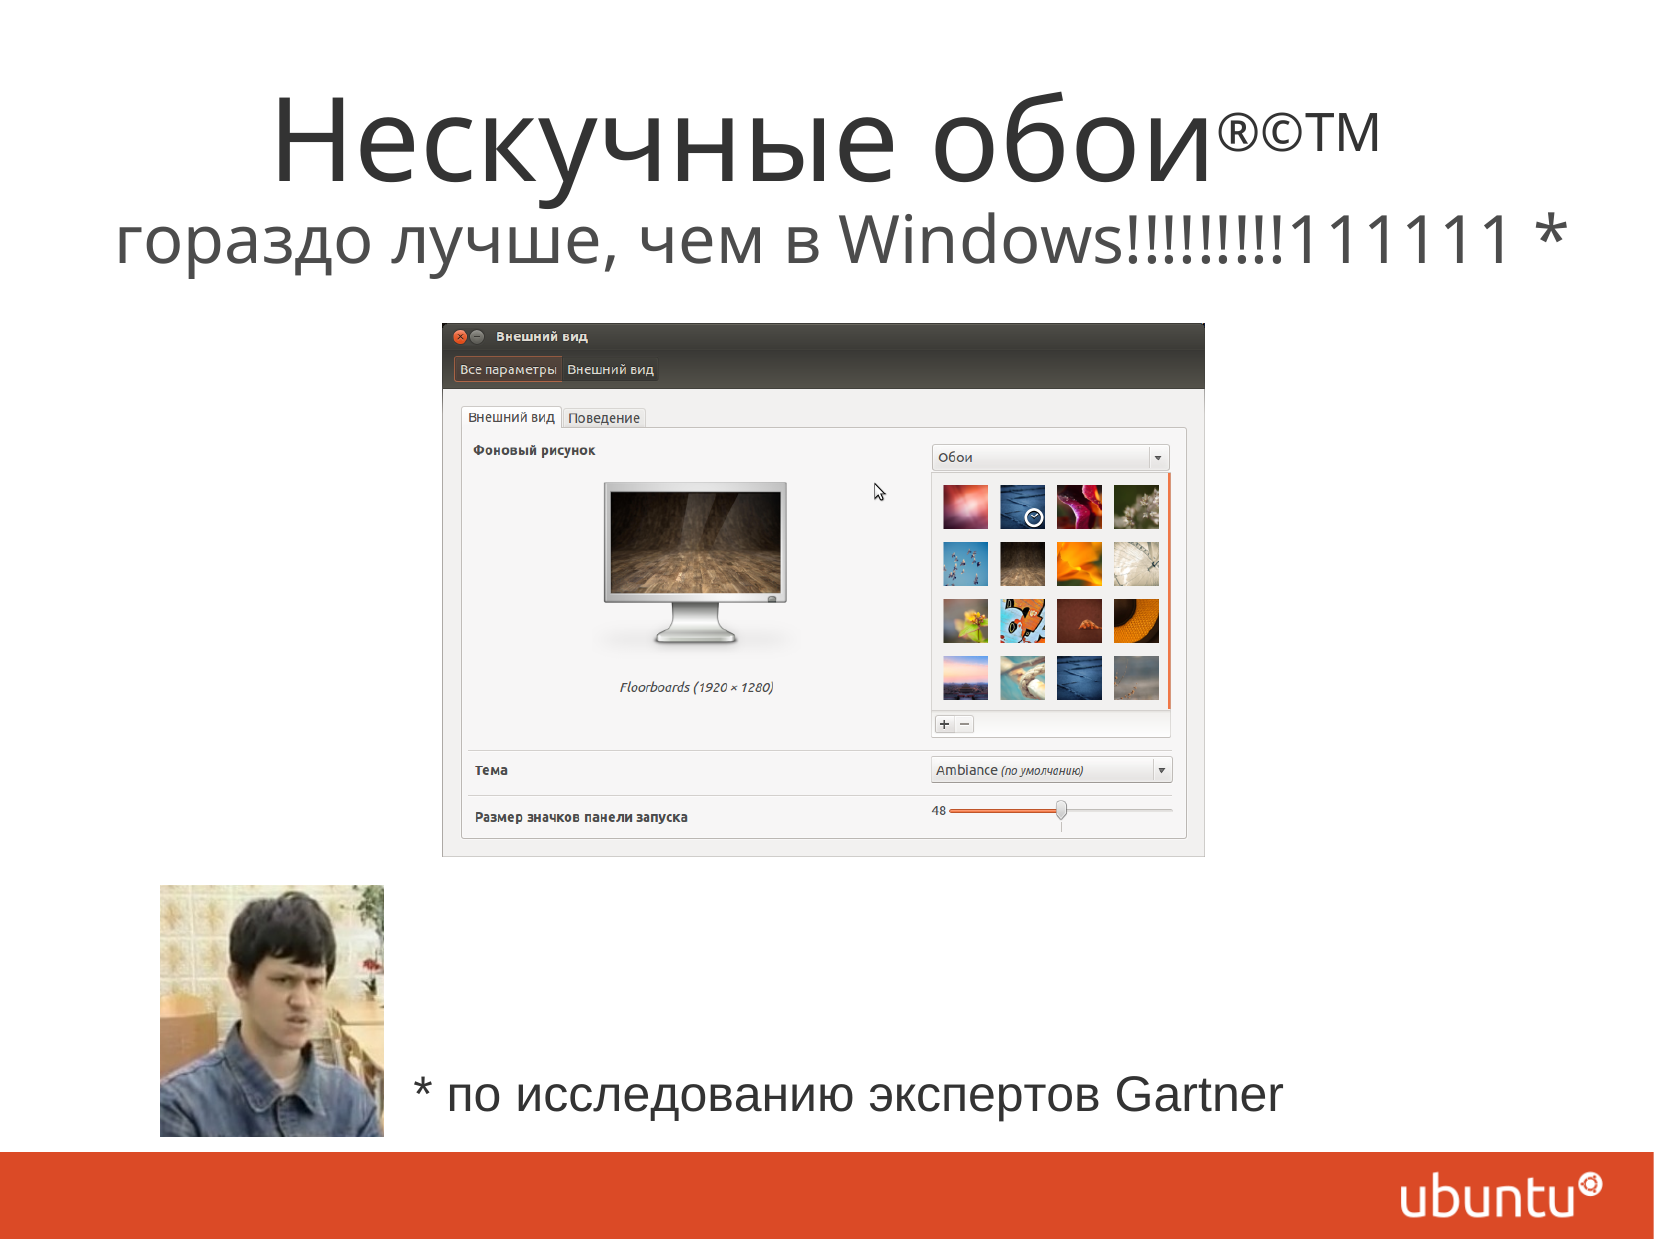

# Нескучные обои®©TM гораздо лучше, чем в Windows!!!!!!!!!111111 *
* по исследованию экспертов Gartner